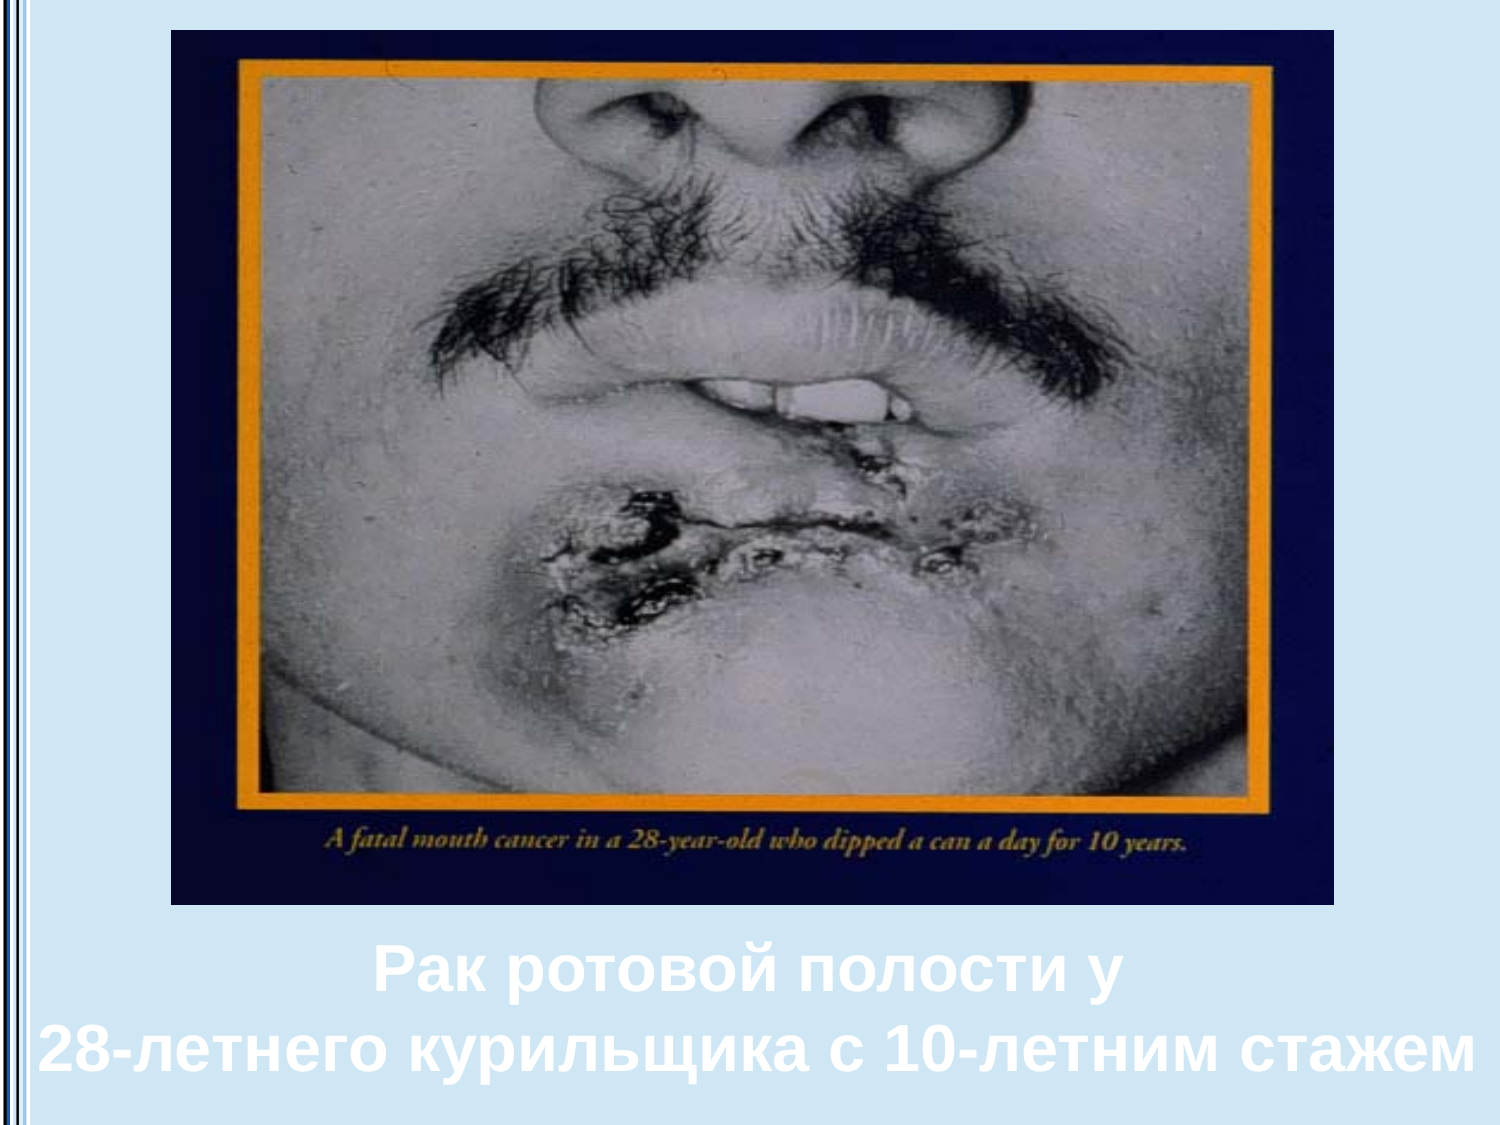

Рак ротовой полости у
28-летнего курильщика с 10-летним стажем